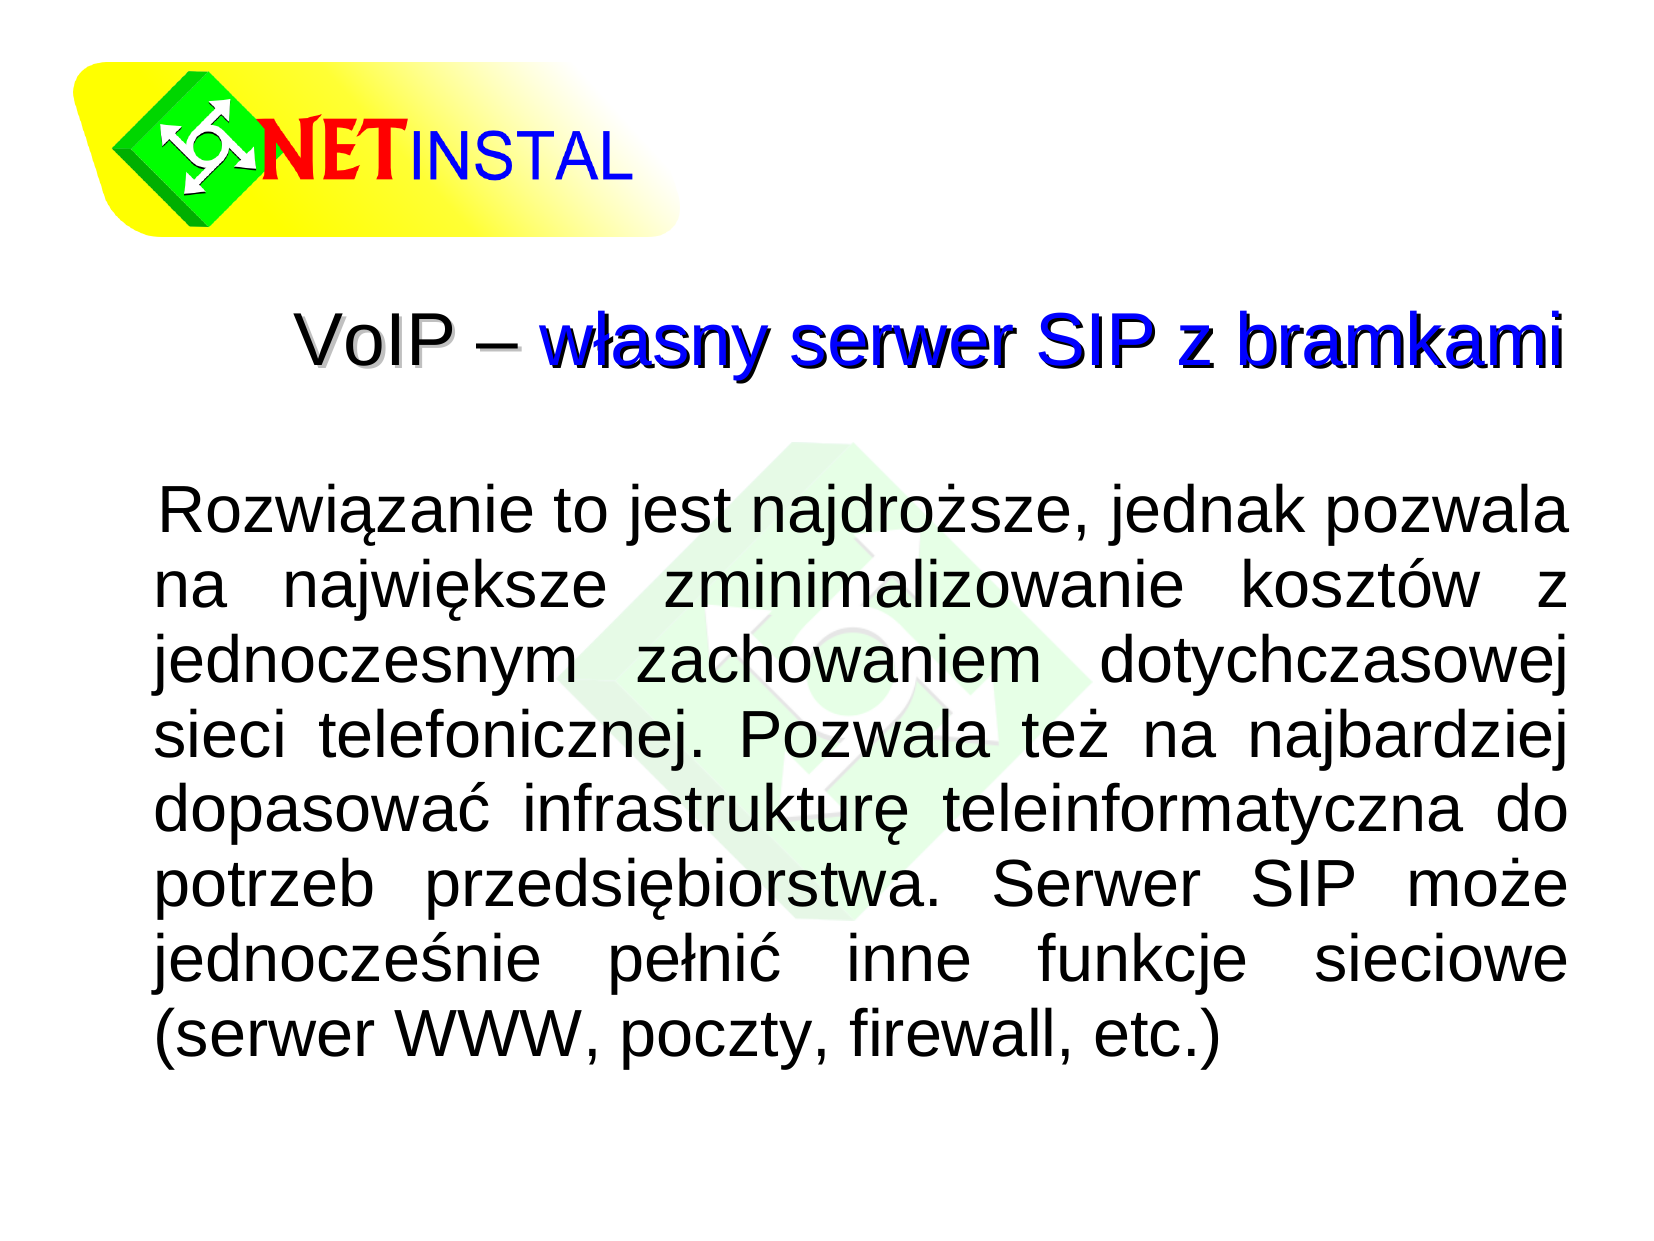

# VoIP – własny serwer SIP z bramkami
 Rozwiązanie to jest najdroższe, jednak pozwala na największe zminimalizowanie kosztów z jednoczesnym zachowaniem dotychczasowej sieci telefonicznej. Pozwala też na najbardziej dopasować infrastrukturę teleinformatyczna do potrzeb przedsiębiorstwa. Serwer SIP może jednocześnie pełnić inne funkcje sieciowe (serwer WWW, poczty, firewall, etc.)